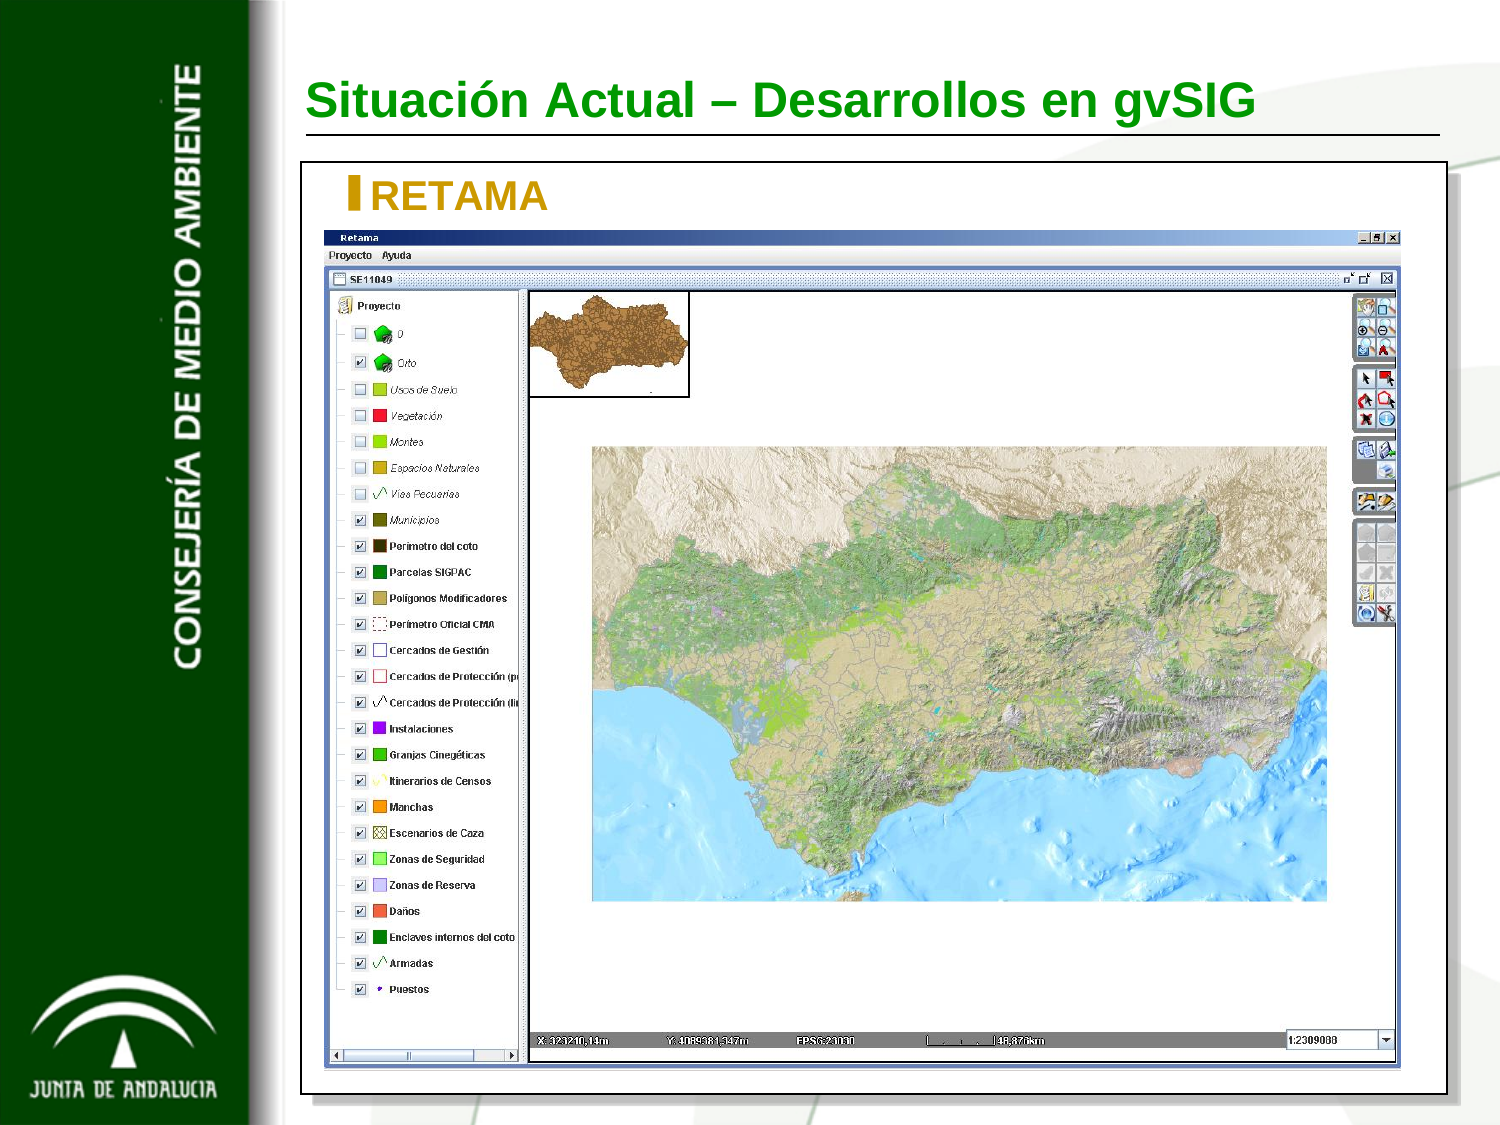

Situación Actual – Desarrollos en gvSIG
RETAMA